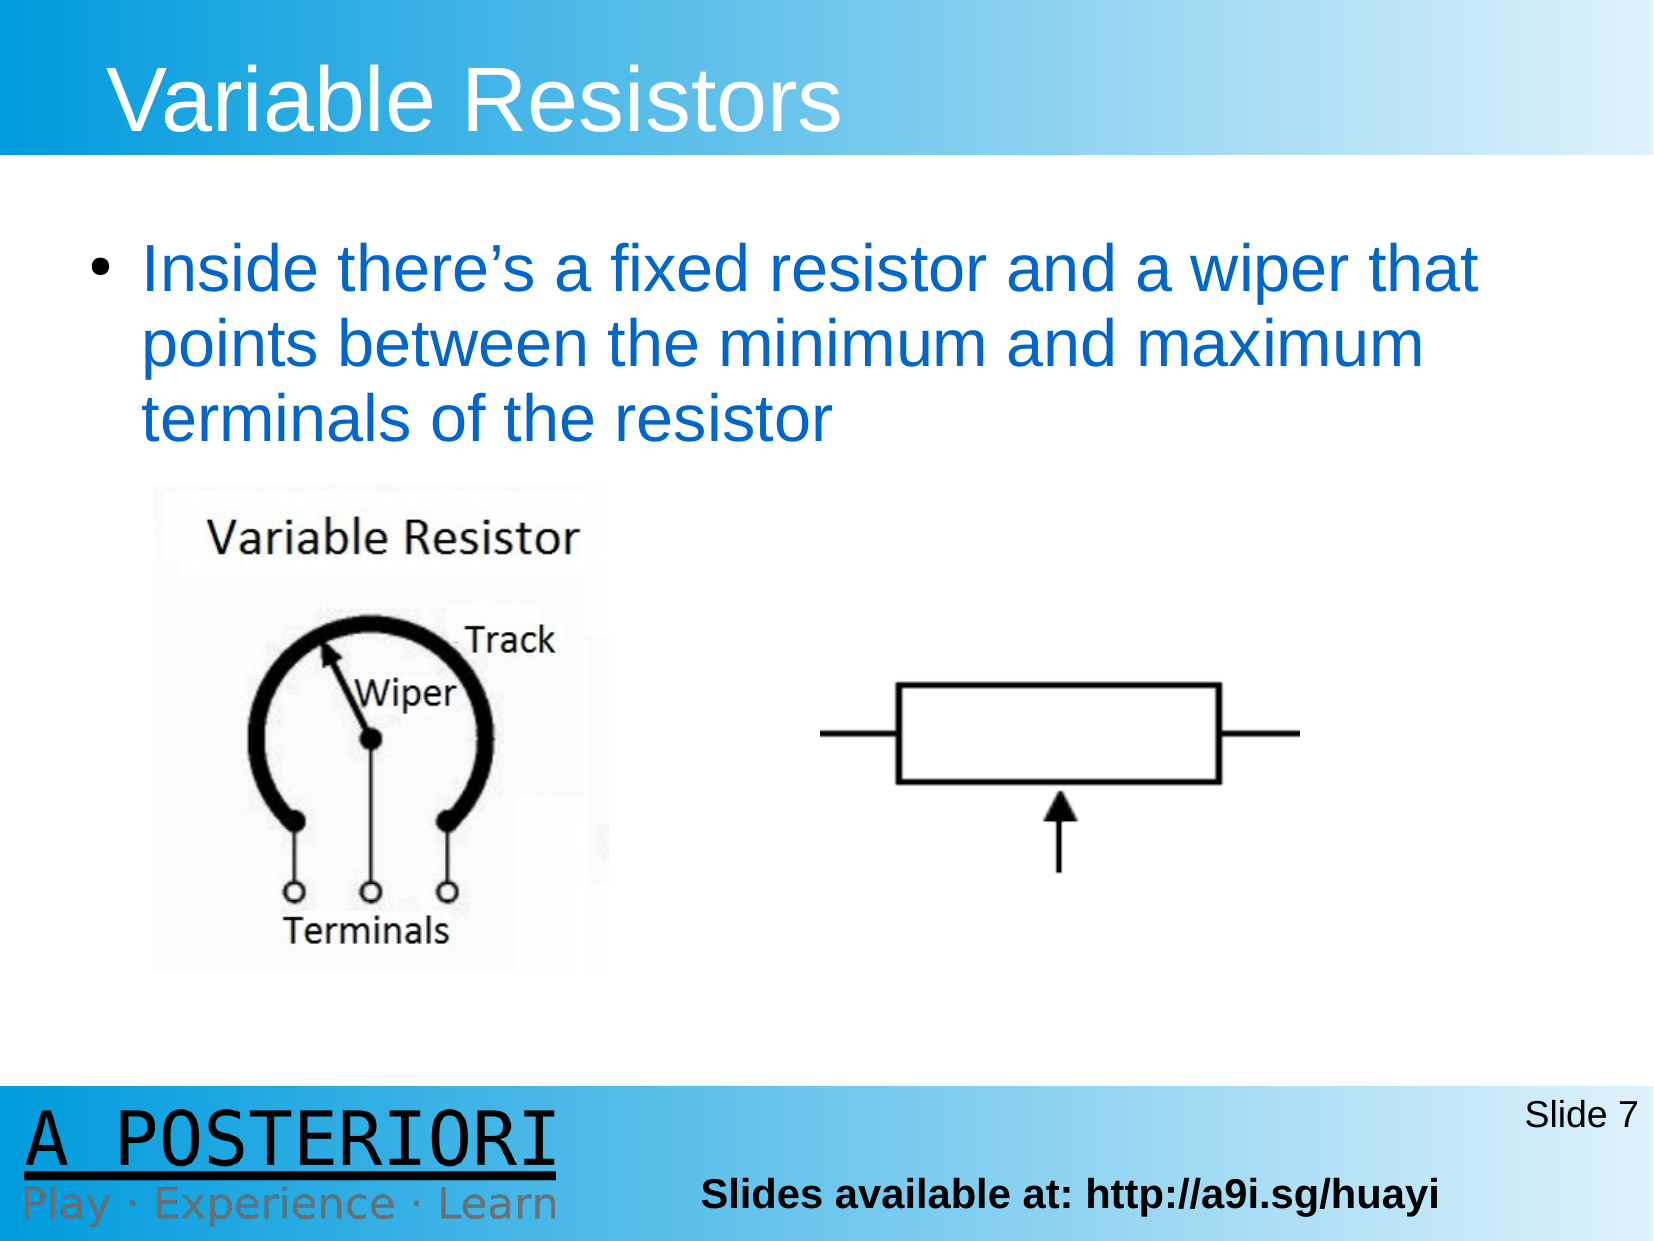

Variable Resistors
# Inside there’s a fixed resistor and a wiper that points between the minimum and maximum terminals of the resistor